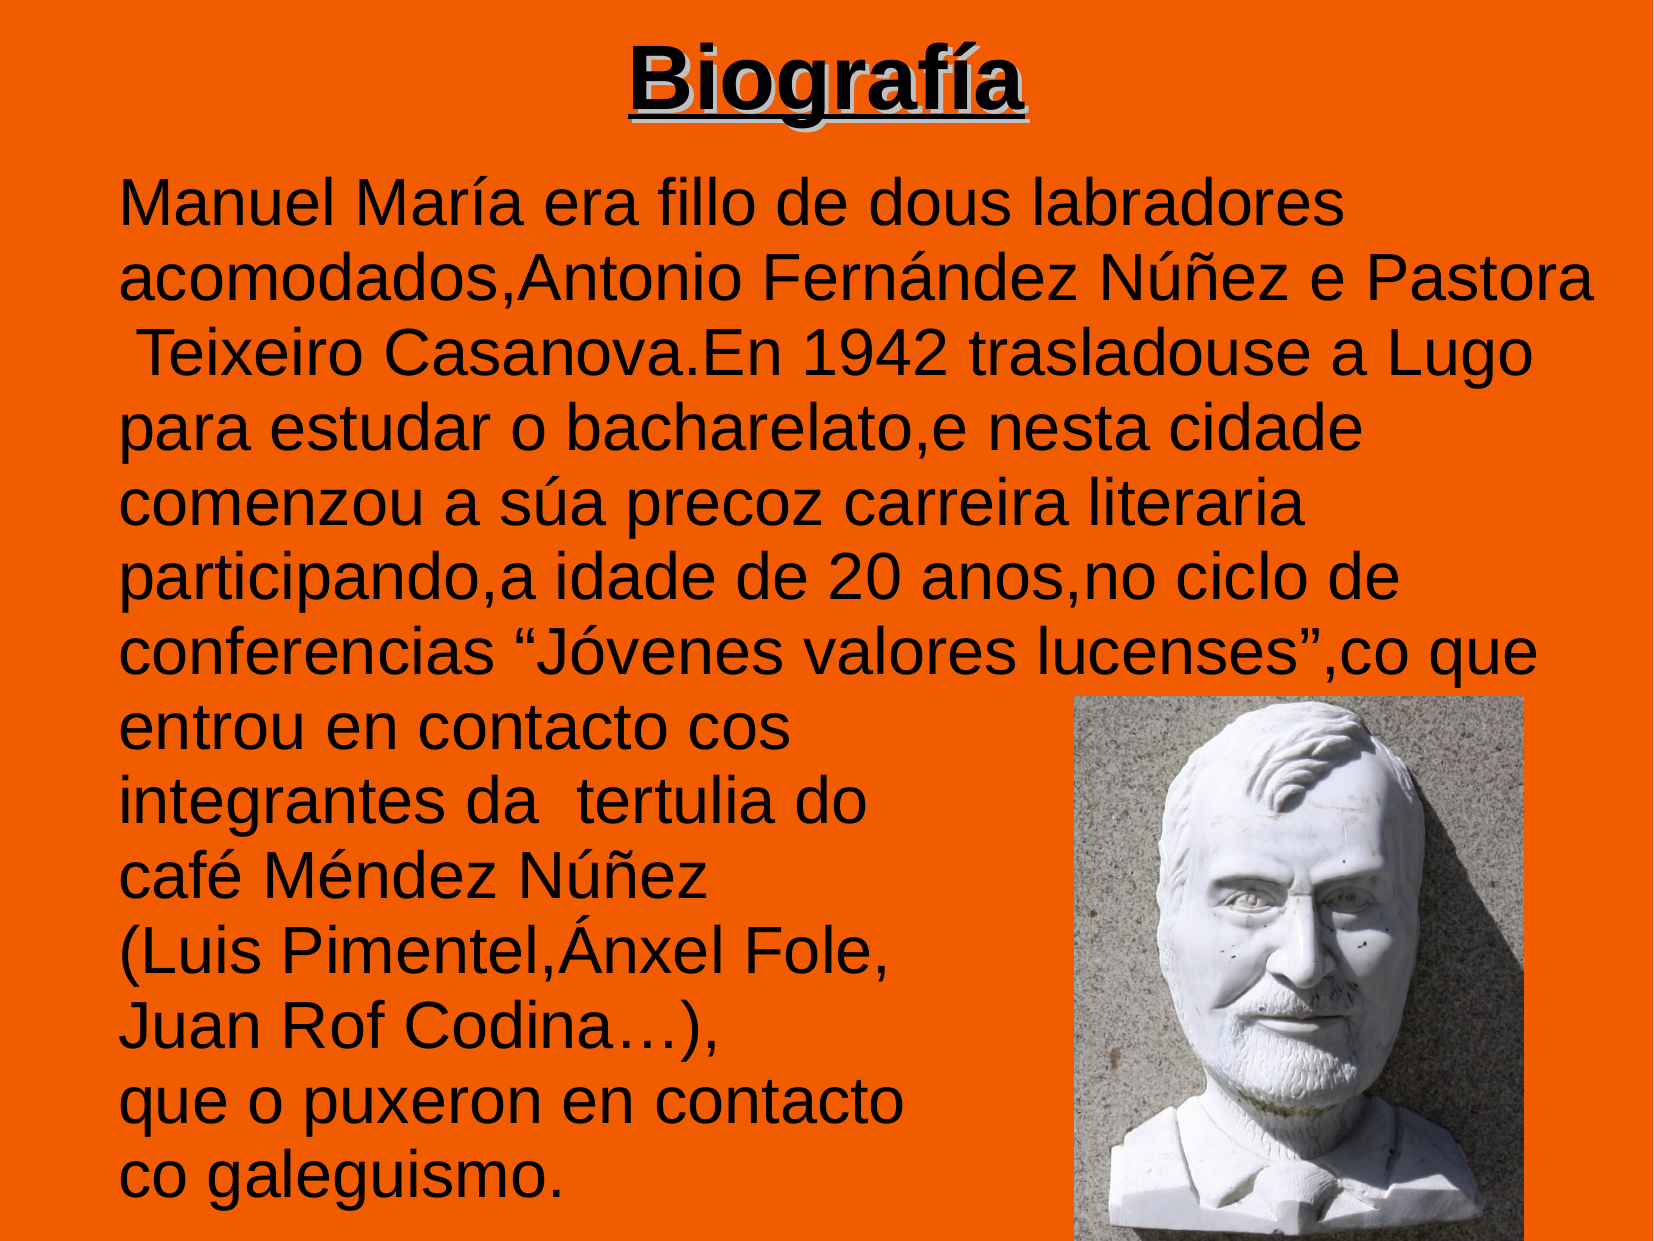

# Biografía
Manuel María era fillo de dous labradores acomodados,Antonio Fernández Núñez e Pastora Teixeiro Casanova.En 1942 trasladouse a Lugo para estudar o bacharelato,e nesta cidade comenzou a súa precoz carreira literaria participando,a idade de 20 anos,no ciclo de conferencias “Jóvenes valores lucenses”,co que entrou en contacto cos
integrantes da tertulia do
café Méndez Núñez
(Luis Pimentel,Ánxel Fole,
Juan Rof Codina…),
que o puxeron en contacto
co galeguismo.